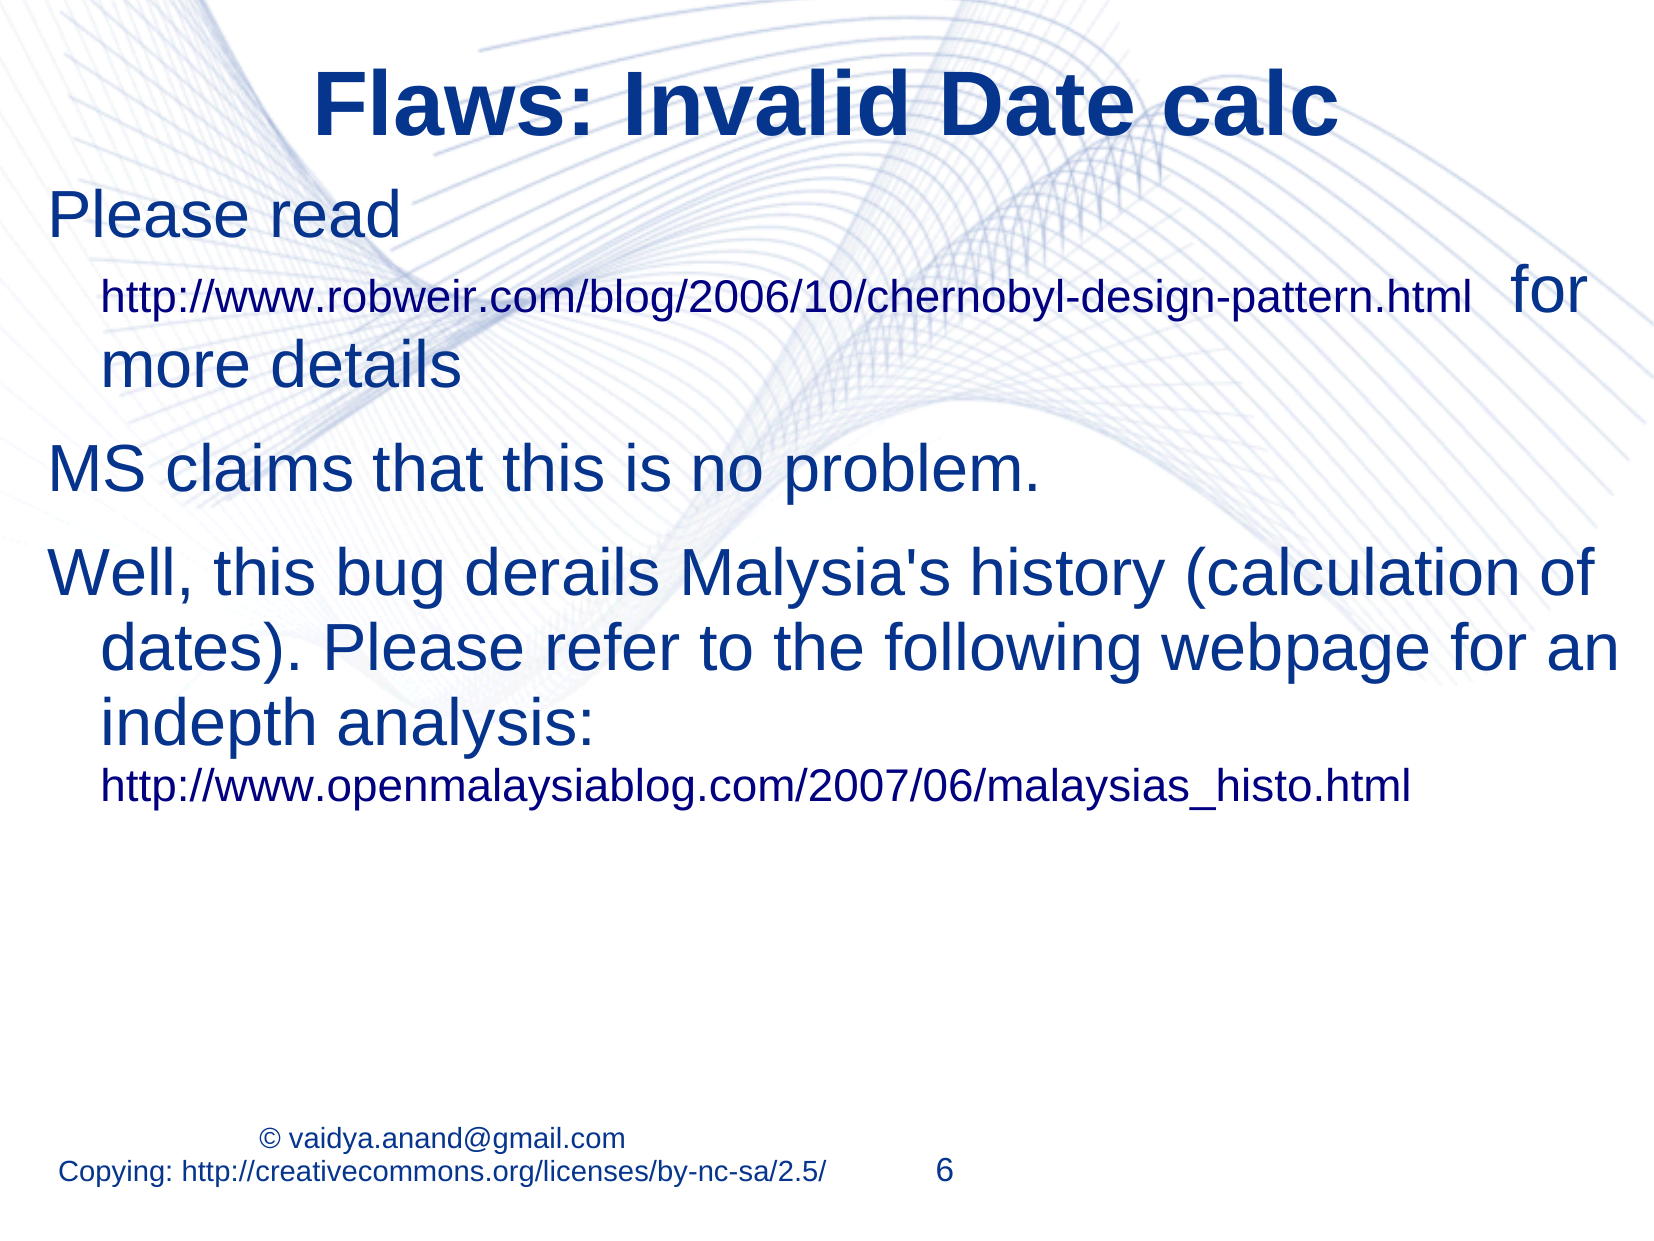

# Flaws: Invalid Date calc
Please read http://www.robweir.com/blog/2006/10/chernobyl-design-pattern.html for more details
MS claims that this is no problem.
Well, this bug derails Malysia's history (calculation of dates). Please refer to the following webpage for an indepth analysis: http://www.openmalaysiablog.com/2007/06/malaysias_histo.html
http://www.broffice.org
6